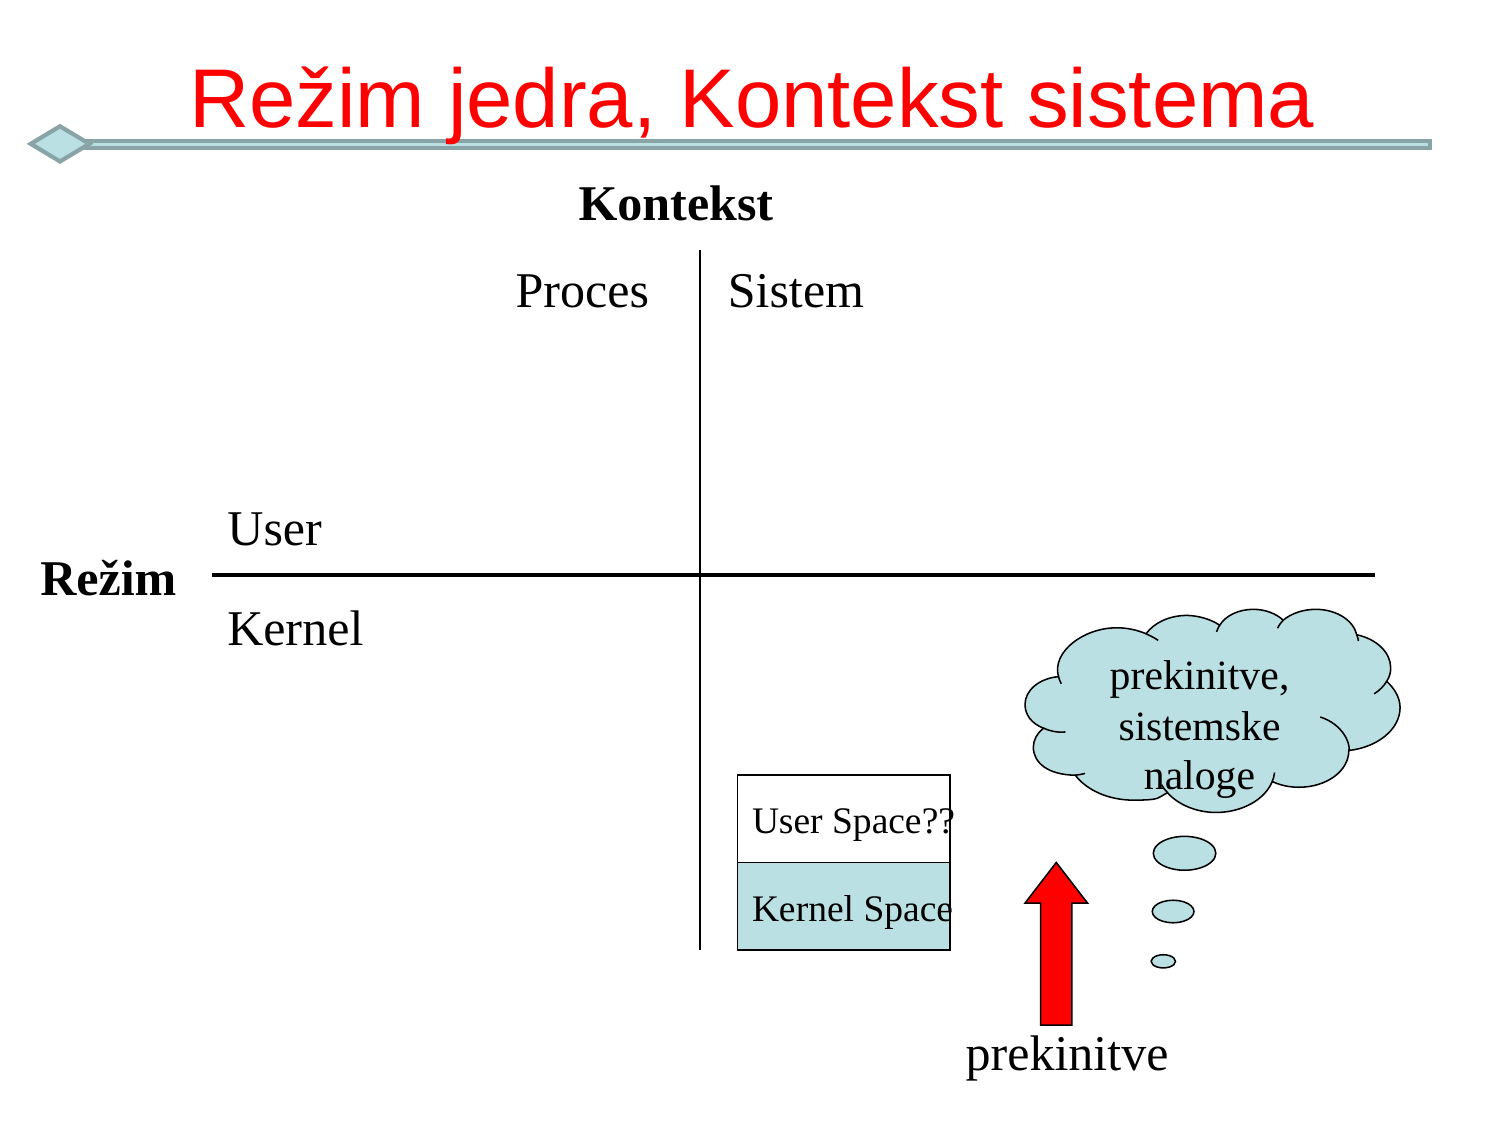

# Režim jedra, Kontekst sistema
Kontekst
Proces
Sistem
User
Režim
Kernel
prekinitve, sistemske naloge
User Space??
Kernel Space
prekinitve